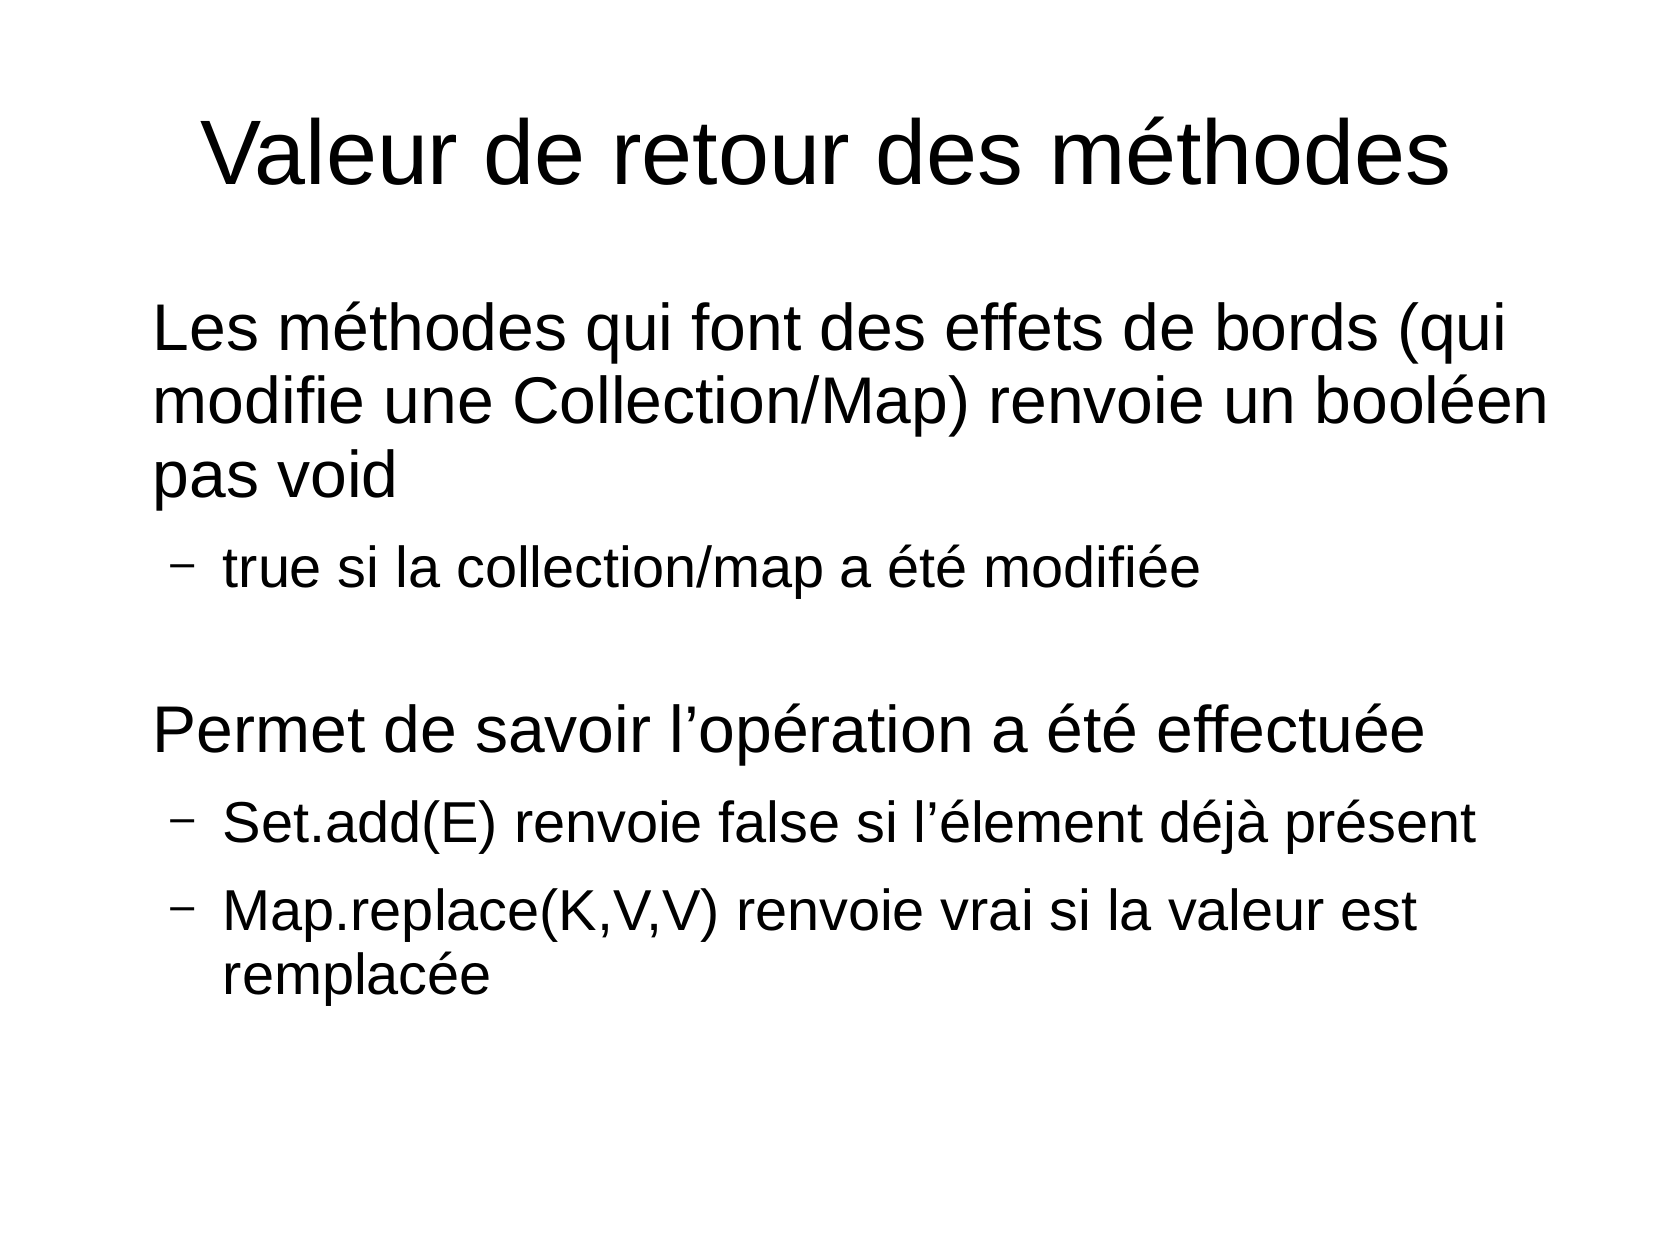

# Valeur de retour des méthodes
Les méthodes qui font des effets de bords (qui modifie une Collection/Map) renvoie un booléen pas void
true si la collection/map a été modifiée
Permet de savoir l’opération a été effectuée
Set.add(E) renvoie false si l’élement déjà présent
Map.replace(K,V,V) renvoie vrai si la valeur est remplacée